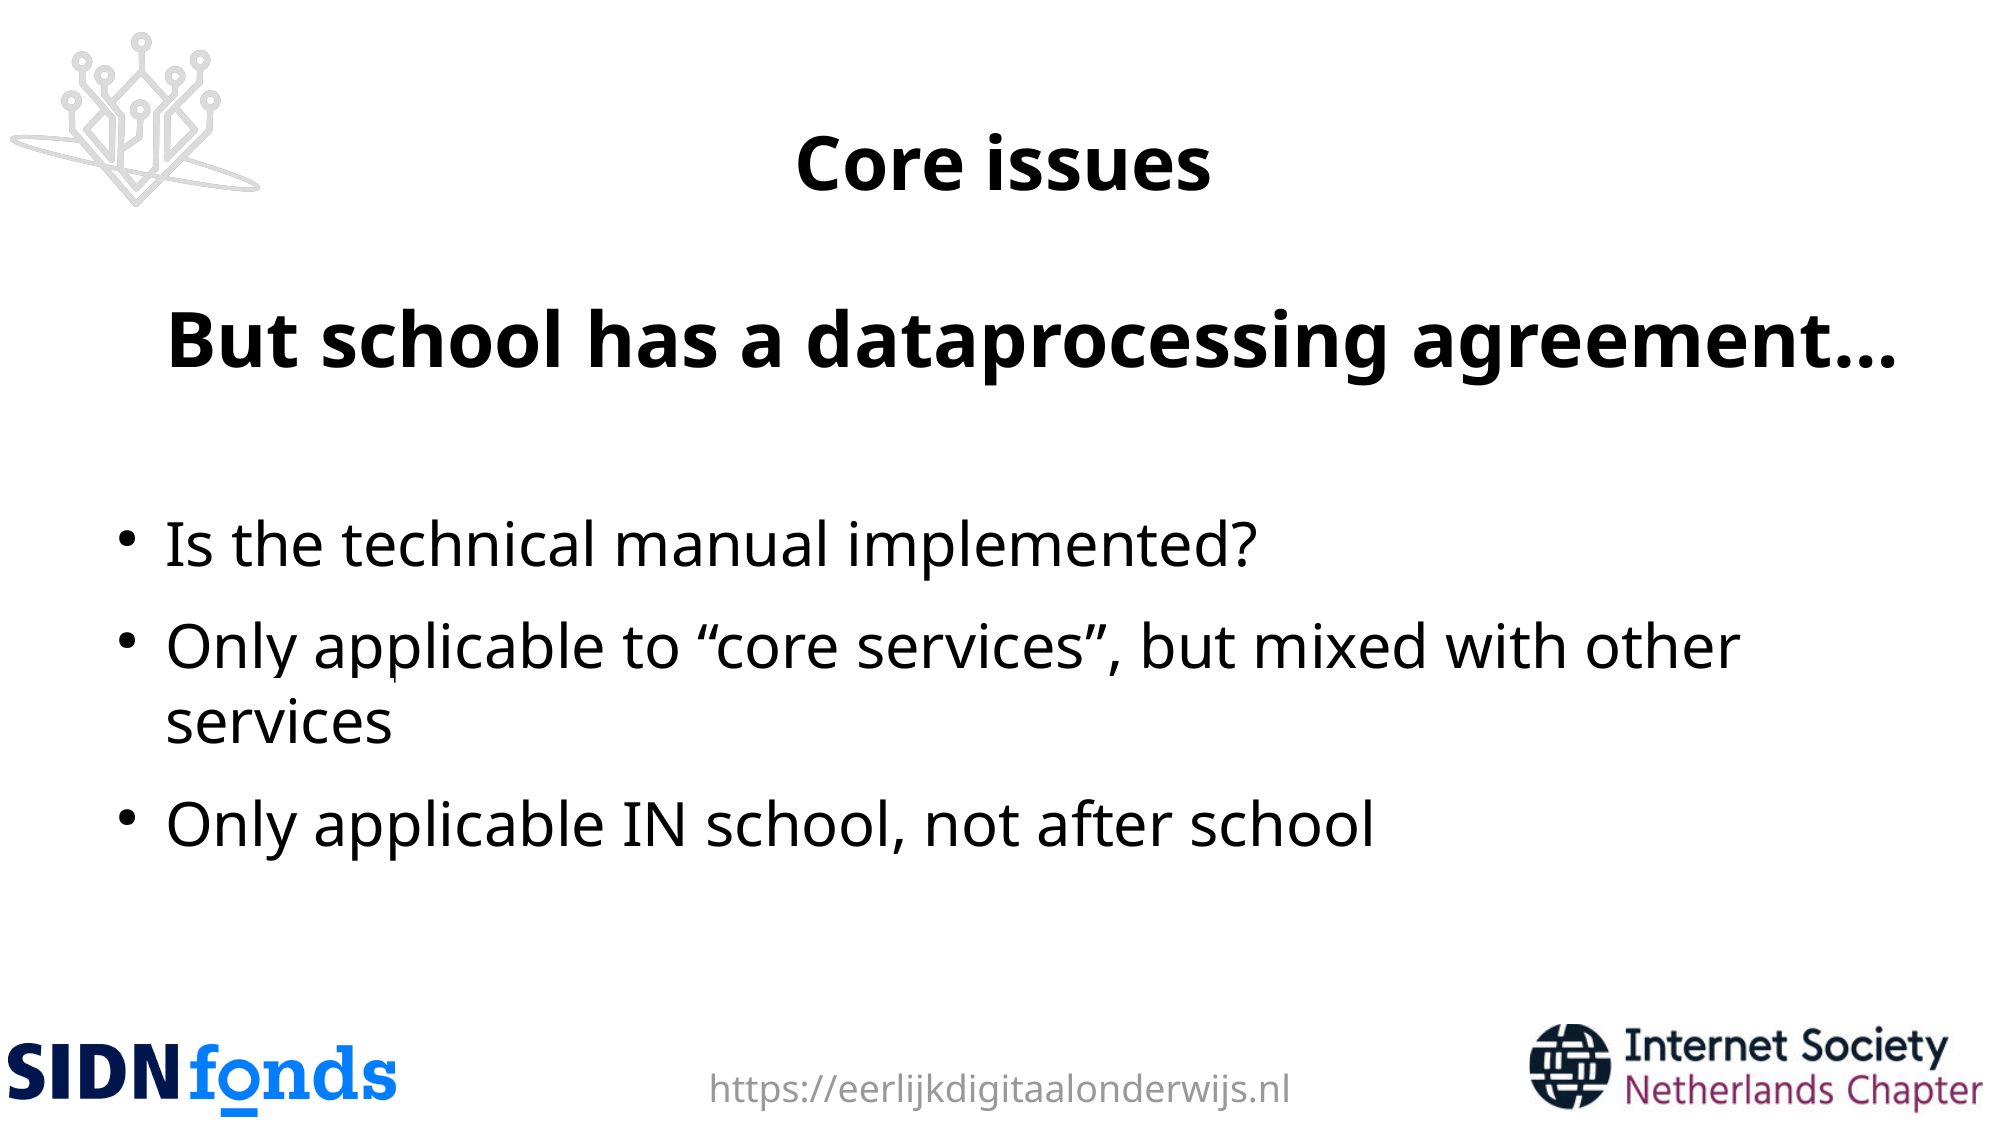

Core issues
# But school has a dataprocessing agreement…
Is the technical manual implemented?
Only applicable to “core services”, but mixed with other services
Only applicable IN school, not after school
https://eerlijkdigitaalonderwijs.nl